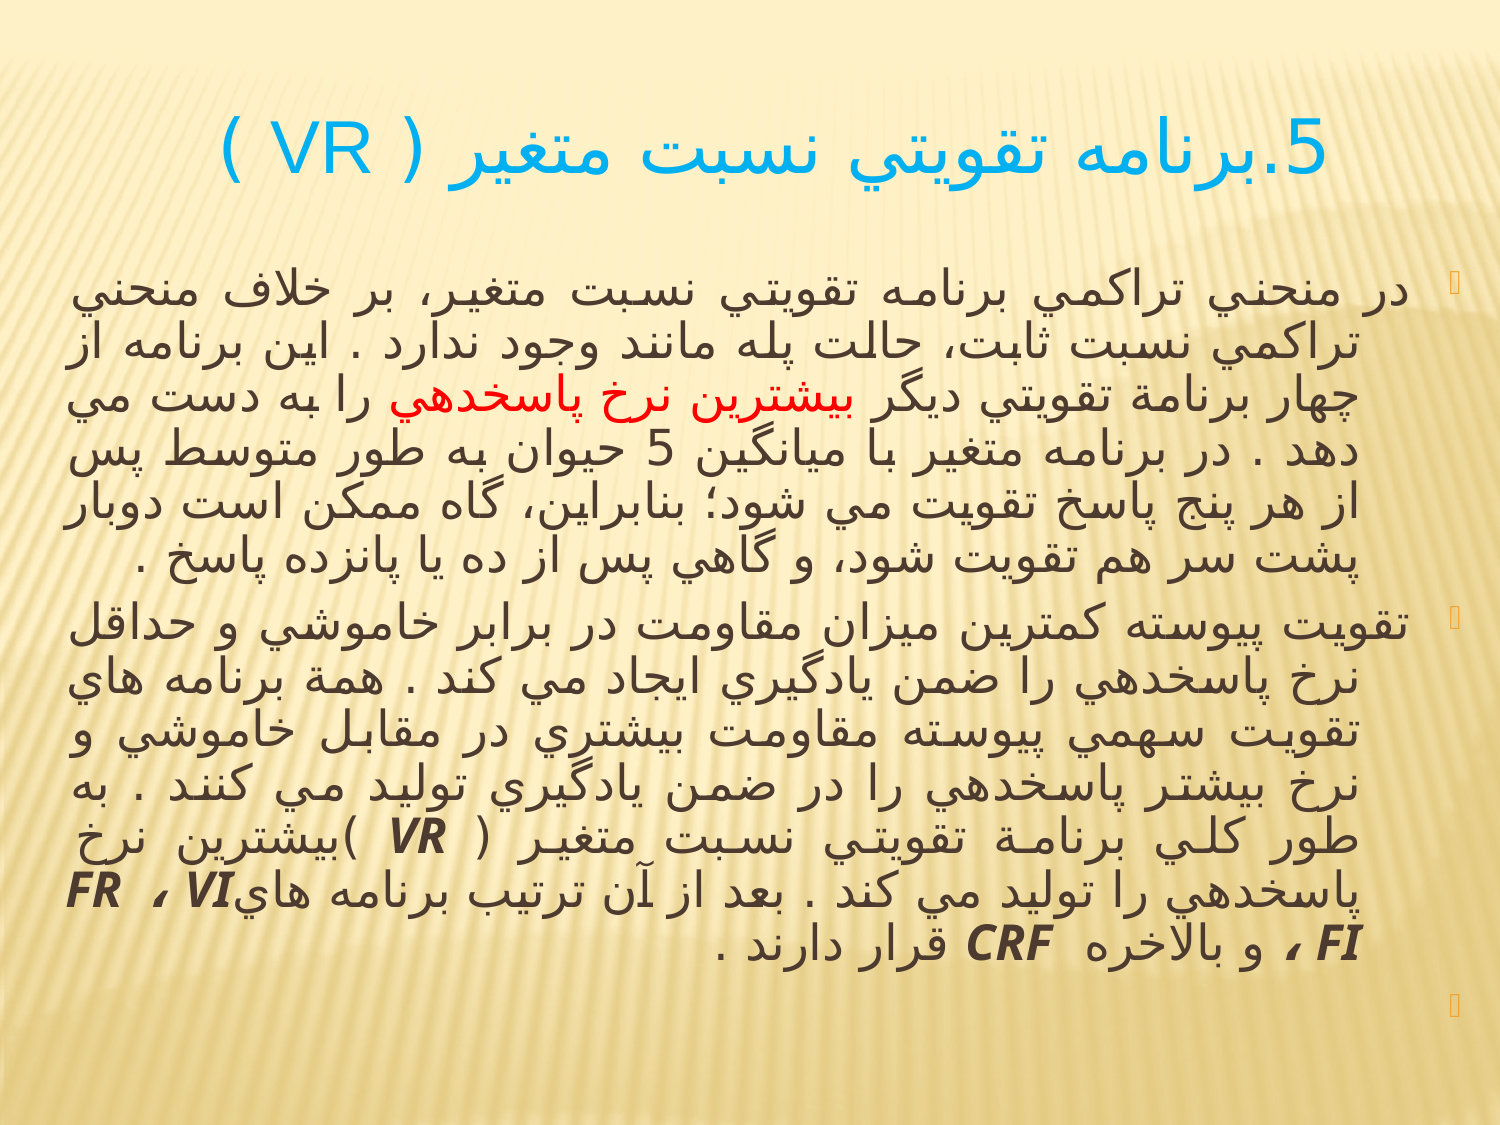

# 5.برنامه تقويتي نسبت متغير ( VR )
در منحني تراكمي برنامه تقويتي نسبت متغير، بر خلاف منحني تراكمي نسبت ثابت، حالت پله مانند وجود ندارد . اين برنامه از چهار برنامة تقويتي ديگر بيشترين نرخ پاسخدهي را به دست مي دهد . در برنامه متغير با ميانگين 5 حيوان به طور متوسط پس از هر پنج پاسخ تقويت مي شود؛ بنابراين، گاه ممكن است دوبار پشت سر هم تقويت شود، و گاهي پس از ده يا پانزده پاسخ .
تقويت پيوسته كمترين ميزان مقاومت در برابر خاموشي و حداقل نرخ پاسخدهي را ضمن يادگيري ايجاد مي كند . همة برنامه هاي تقويت سهمي پيوسته مقاومت بيشتري در مقابل خاموشي و نرخ بيشتر پاسخدهي را در ضمن يادگيري توليد مي كنند . به طور كلي برنامة تقويتي نسبت متغير ( VR )بیشترین نرخ پاسخدهي را توليد مي كند . بعد از آن ترتيب برنامه هايFR ، VI ، FI و بالاخره CRF قرار دارند .